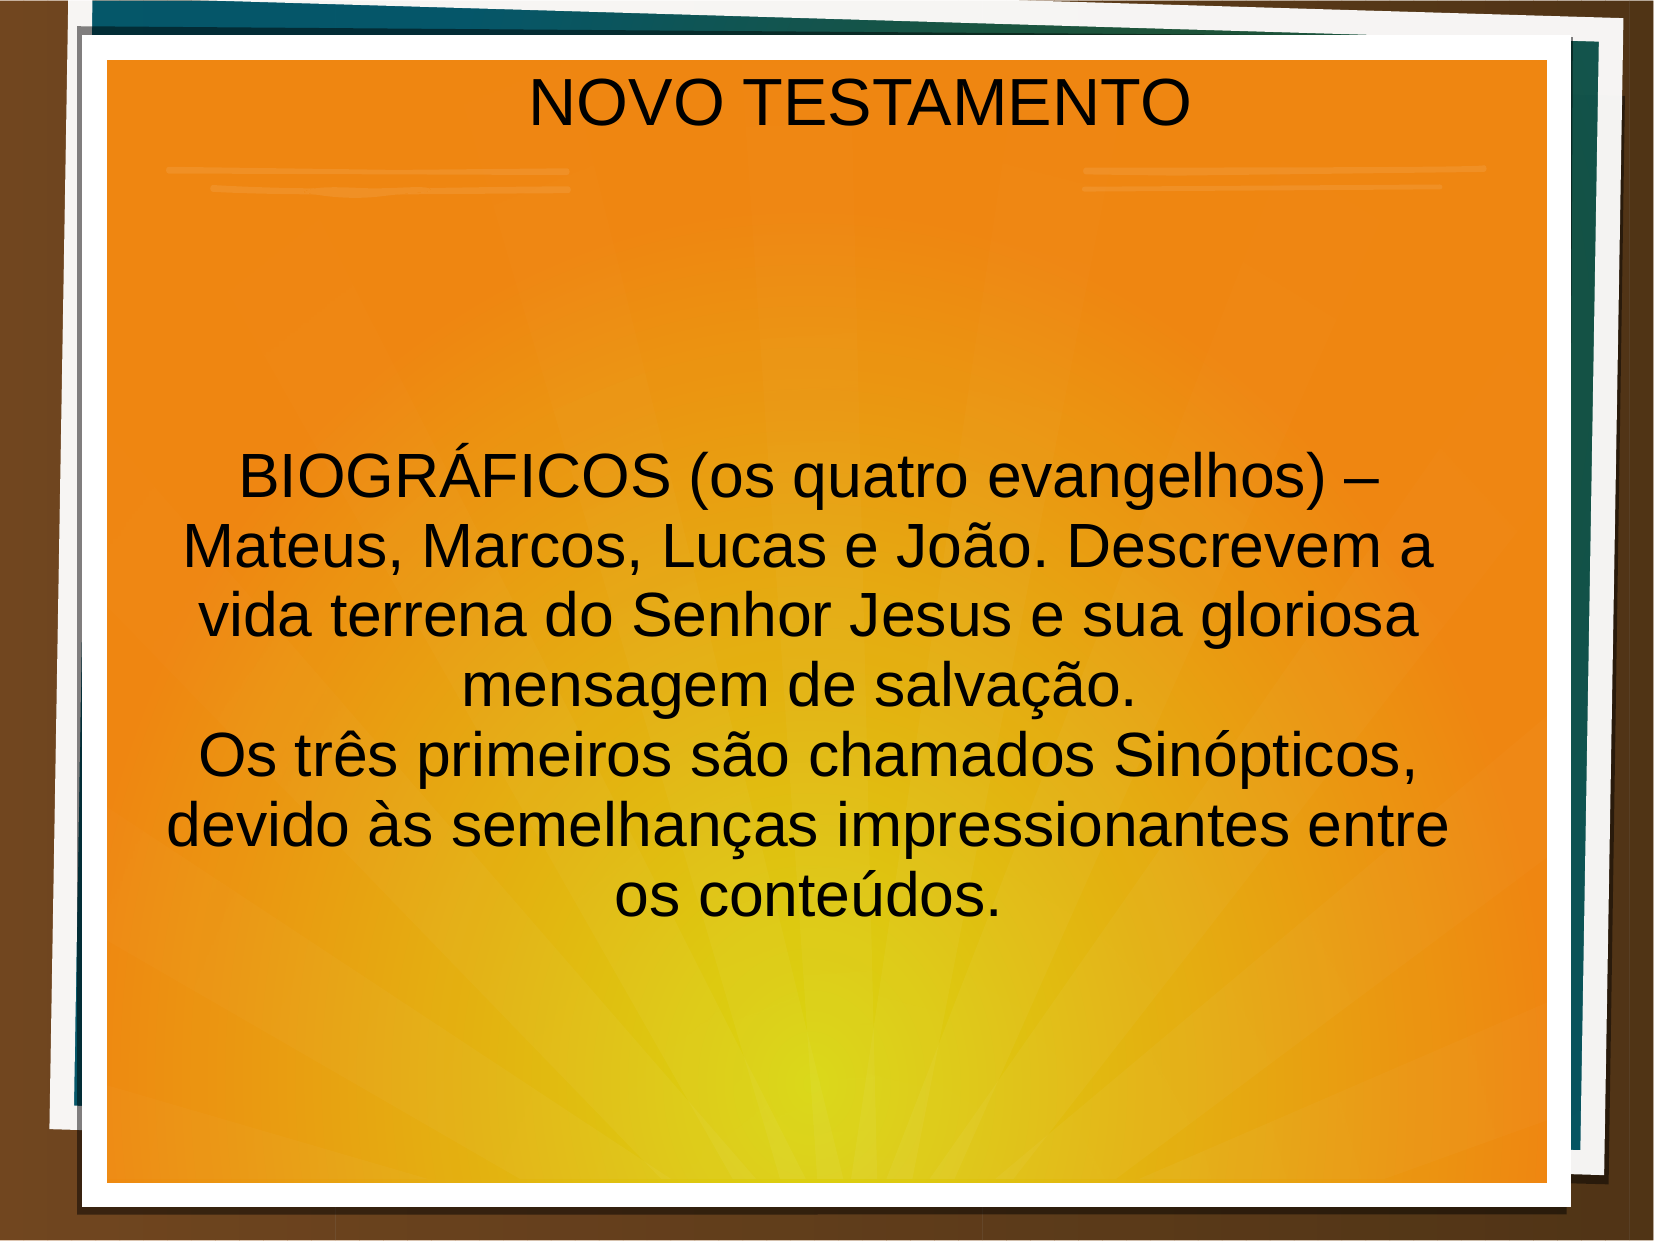

# NOVO TESTAMENTO
BIOGRÁFICOS (os quatro evangelhos) – Mateus, Marcos, Lucas e João. Descrevem a vida terrena do Senhor Jesus e sua gloriosa mensagem de salvação.
Os três primeiros são chamados Sinópticos, devido às semelhanças impressionantes entre os conteúdos.